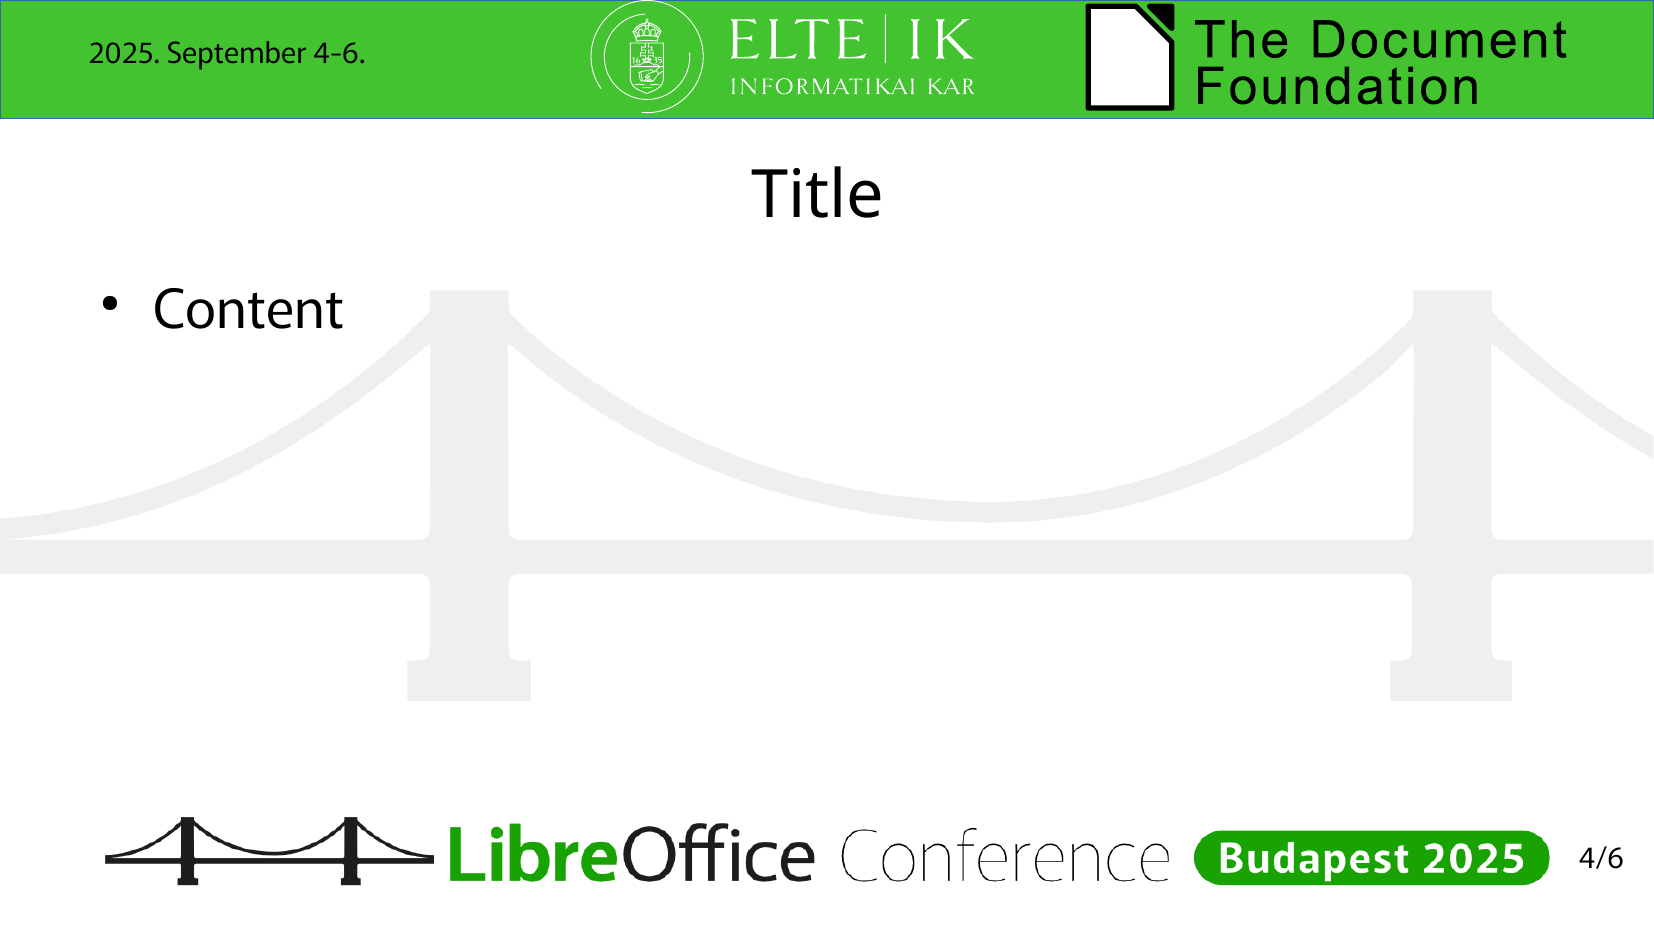

2025. September 4-6.
# Title
Content
4